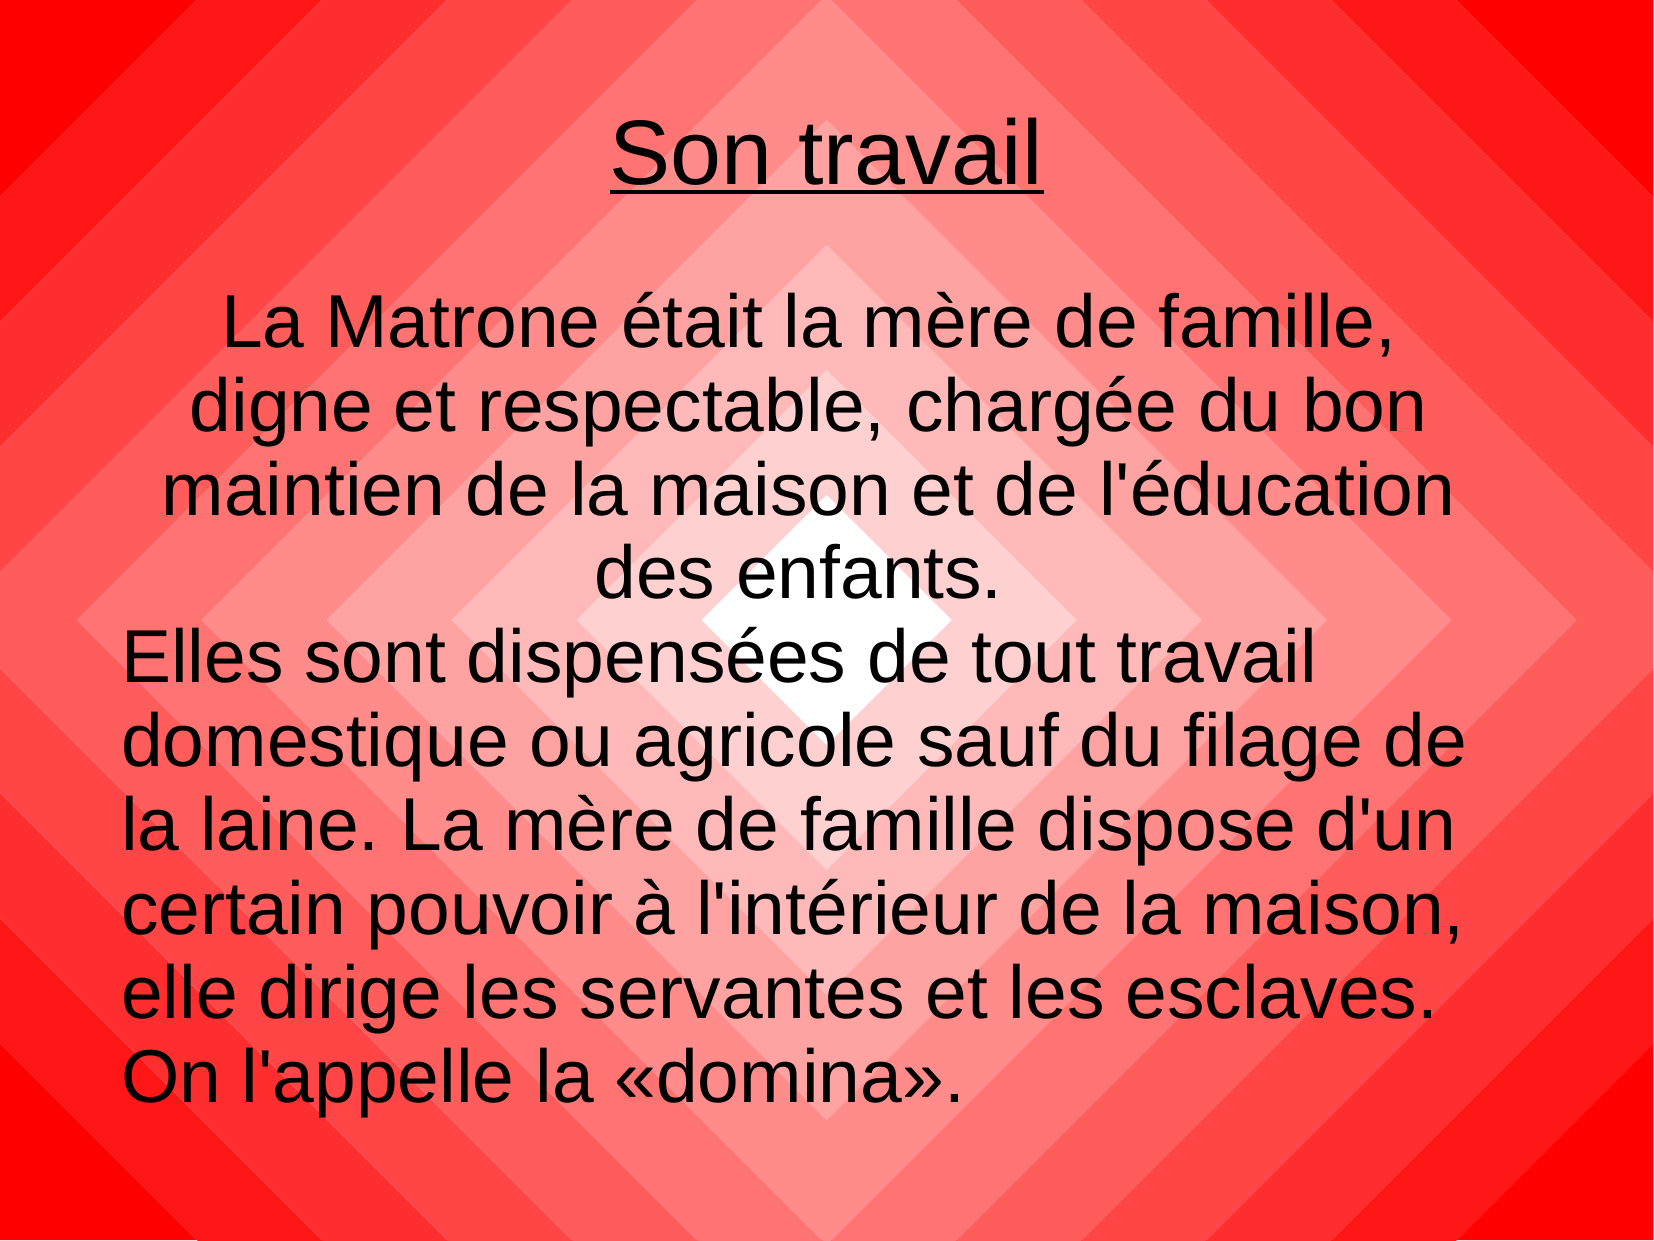

# Son travail
La Matrone était la mère de famille, digne et respectable, chargée du bon maintien de la maison et de l'éducation des enfants.
Elles sont dispensées de tout travail domestique ou agricole sauf du filage de la laine. La mère de famille dispose d'un certain pouvoir à l'intérieur de la maison, elle dirige les servantes et les esclaves. On l'appelle la «domina».